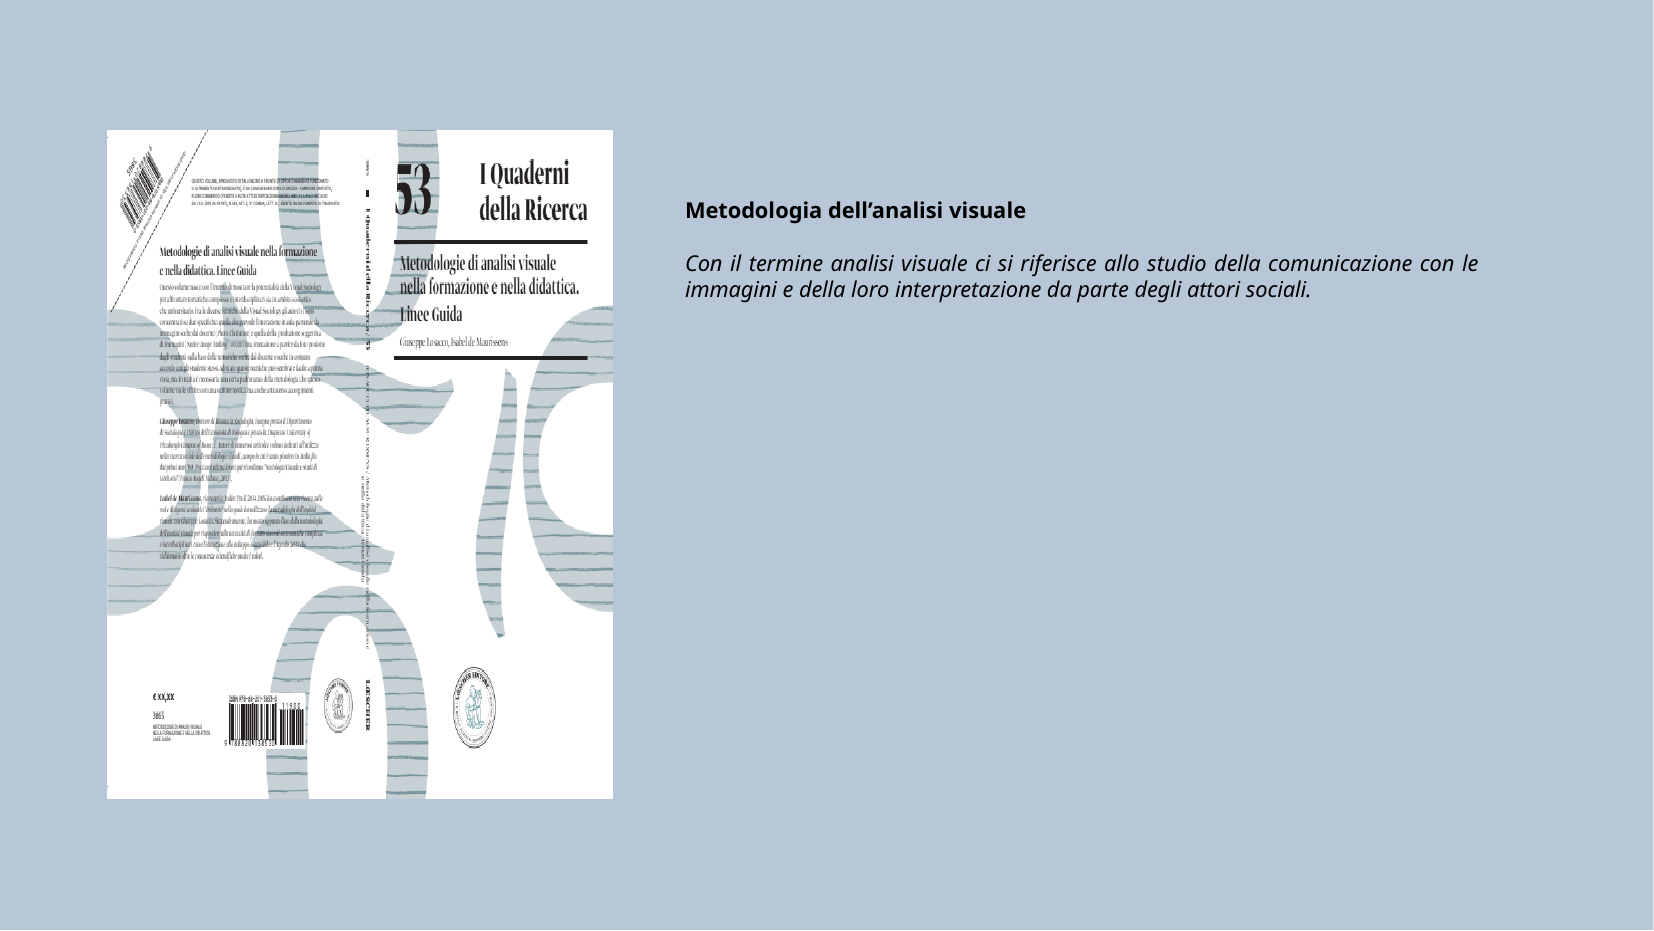

Metodologia dell’analisi visuale
Con il termine analisi visuale ci si riferisce allo studio della comunicazione con le immagini e della loro interpretazione da parte degli attori sociali.